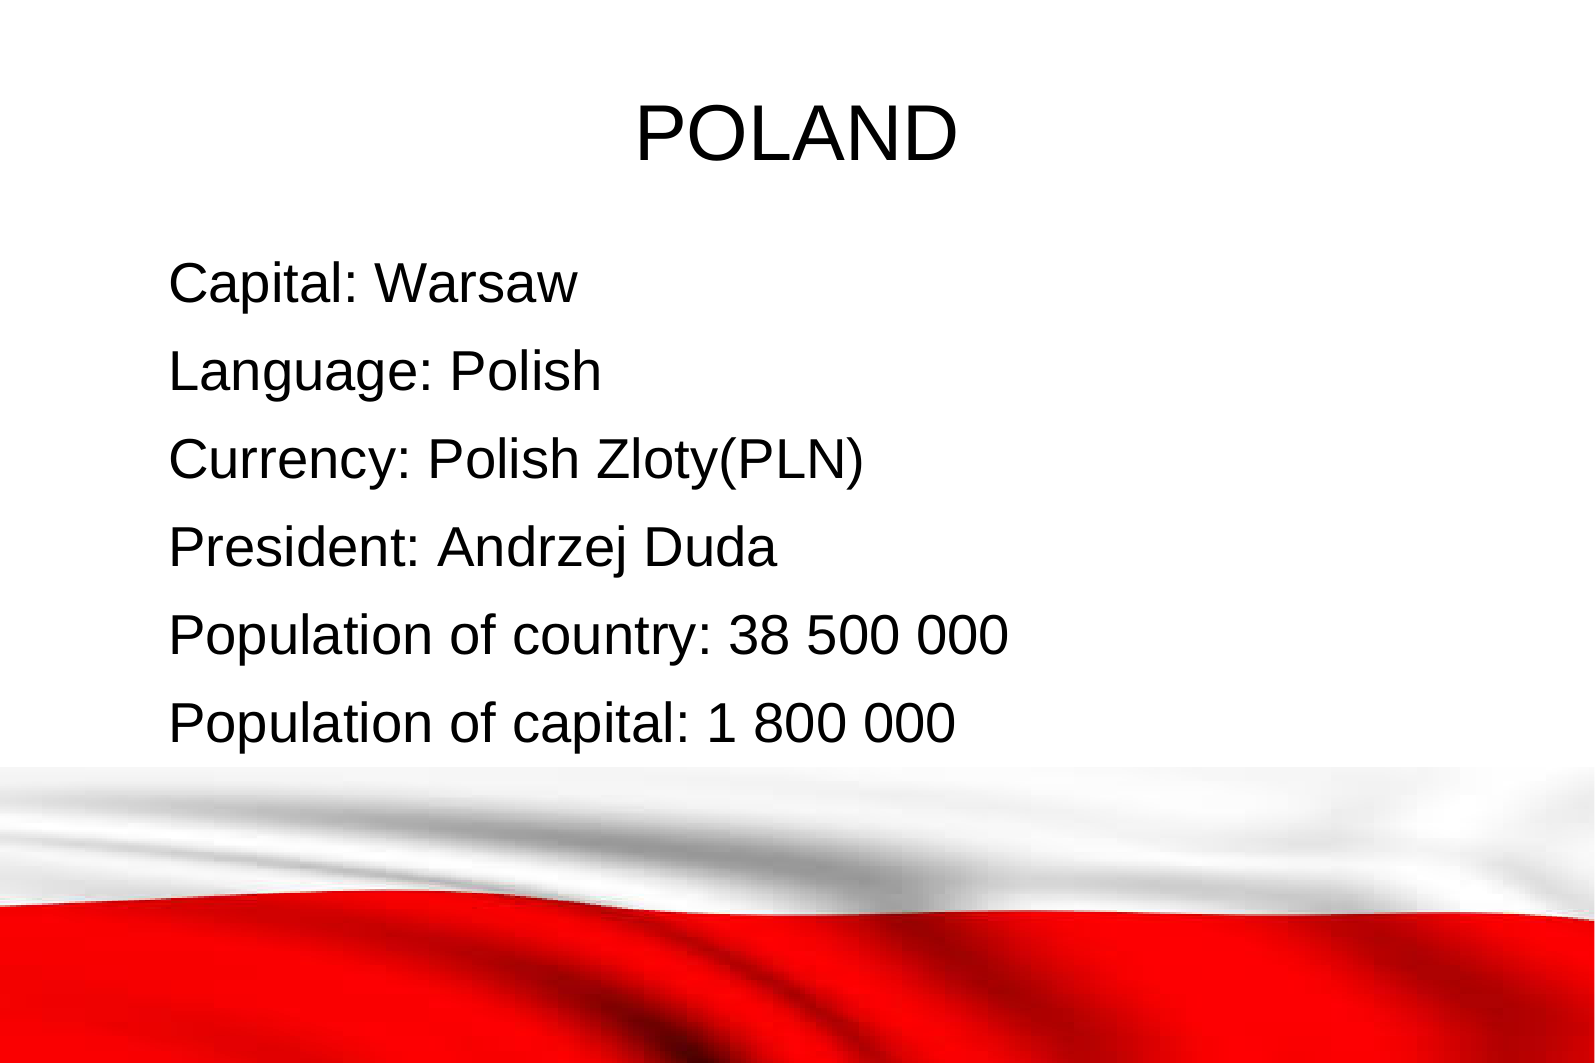

# POLAND
Capital: Warsaw
Language: Polish
Currency: Polish Zloty(PLN)
President: Andrzej Duda
Population of country: 38 500 000
Population of capital: 1 800 000